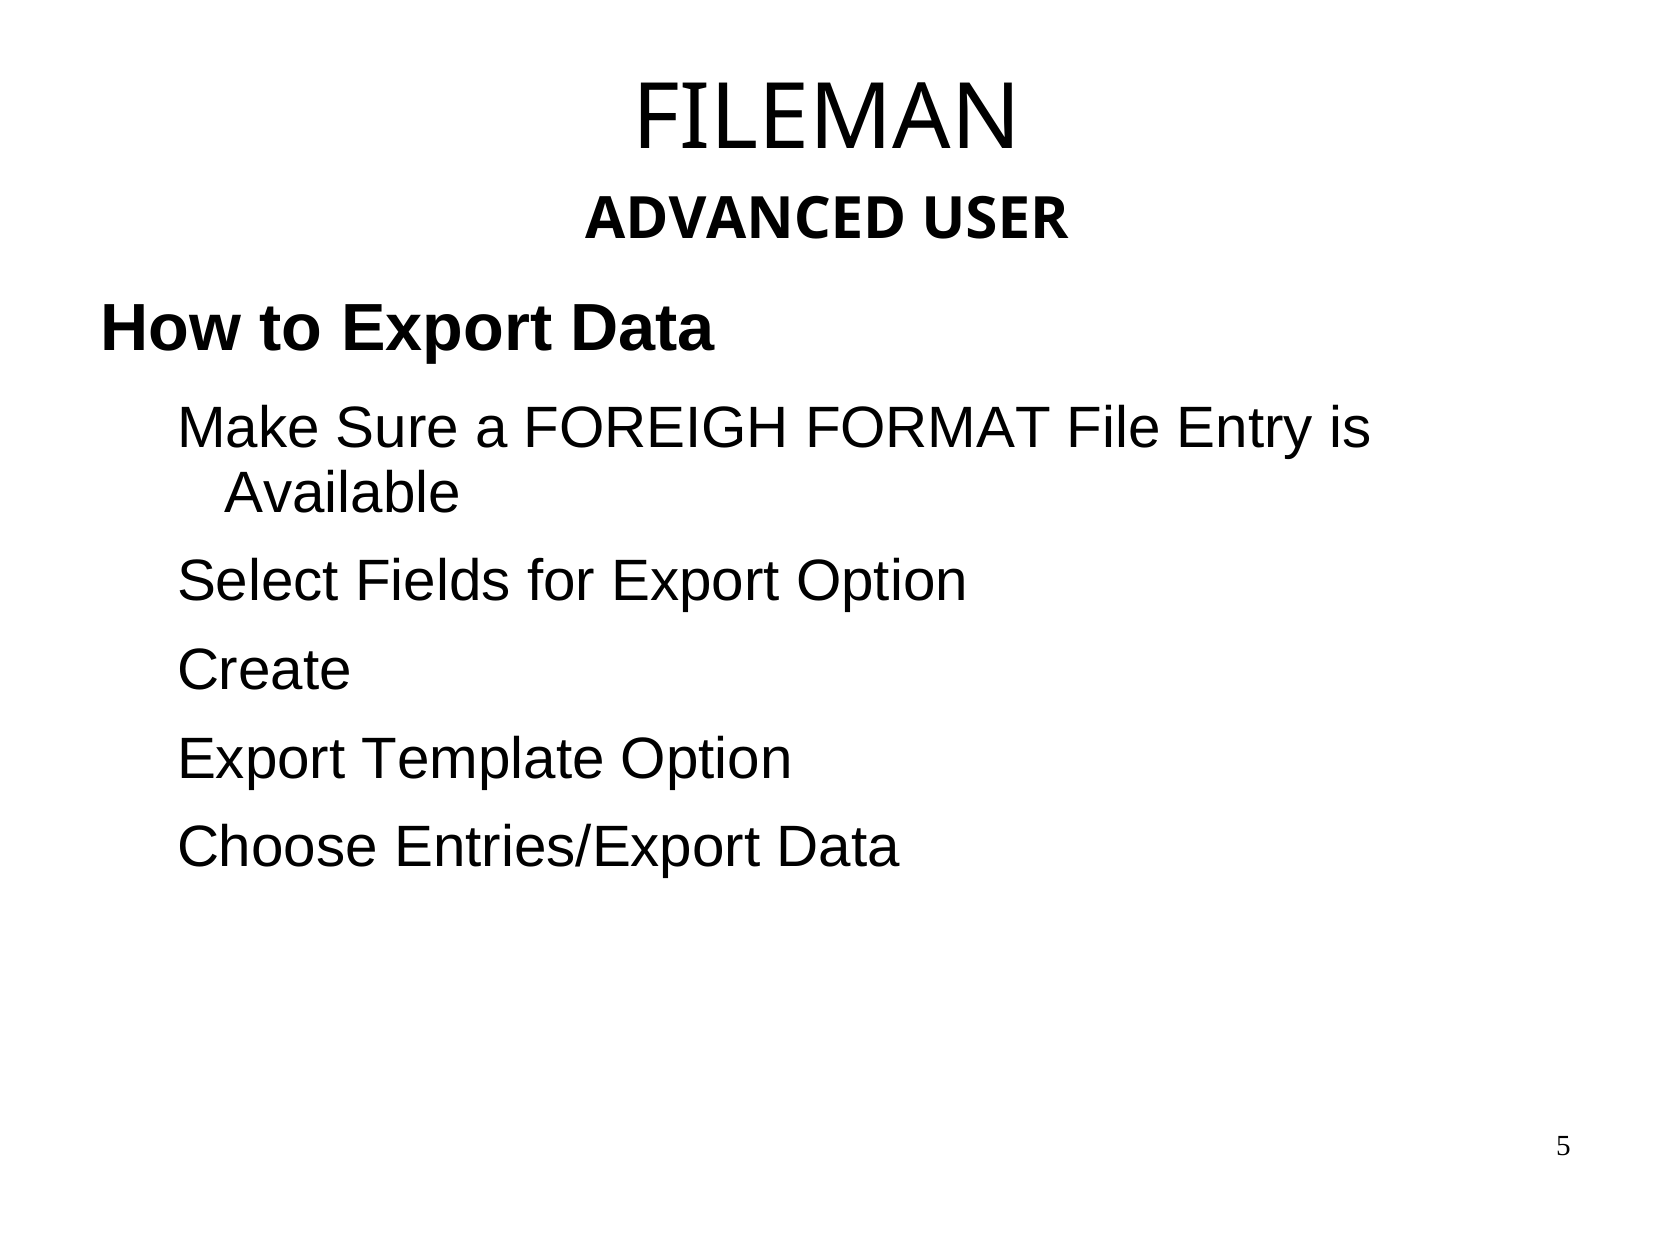

# FILEMAN ADVANCED USER
How to Export Data
Make Sure a FOREIGH FORMAT File Entry is Available
Select Fields for Export Option
Create
Export Template Option
Choose Entries/Export Data
5